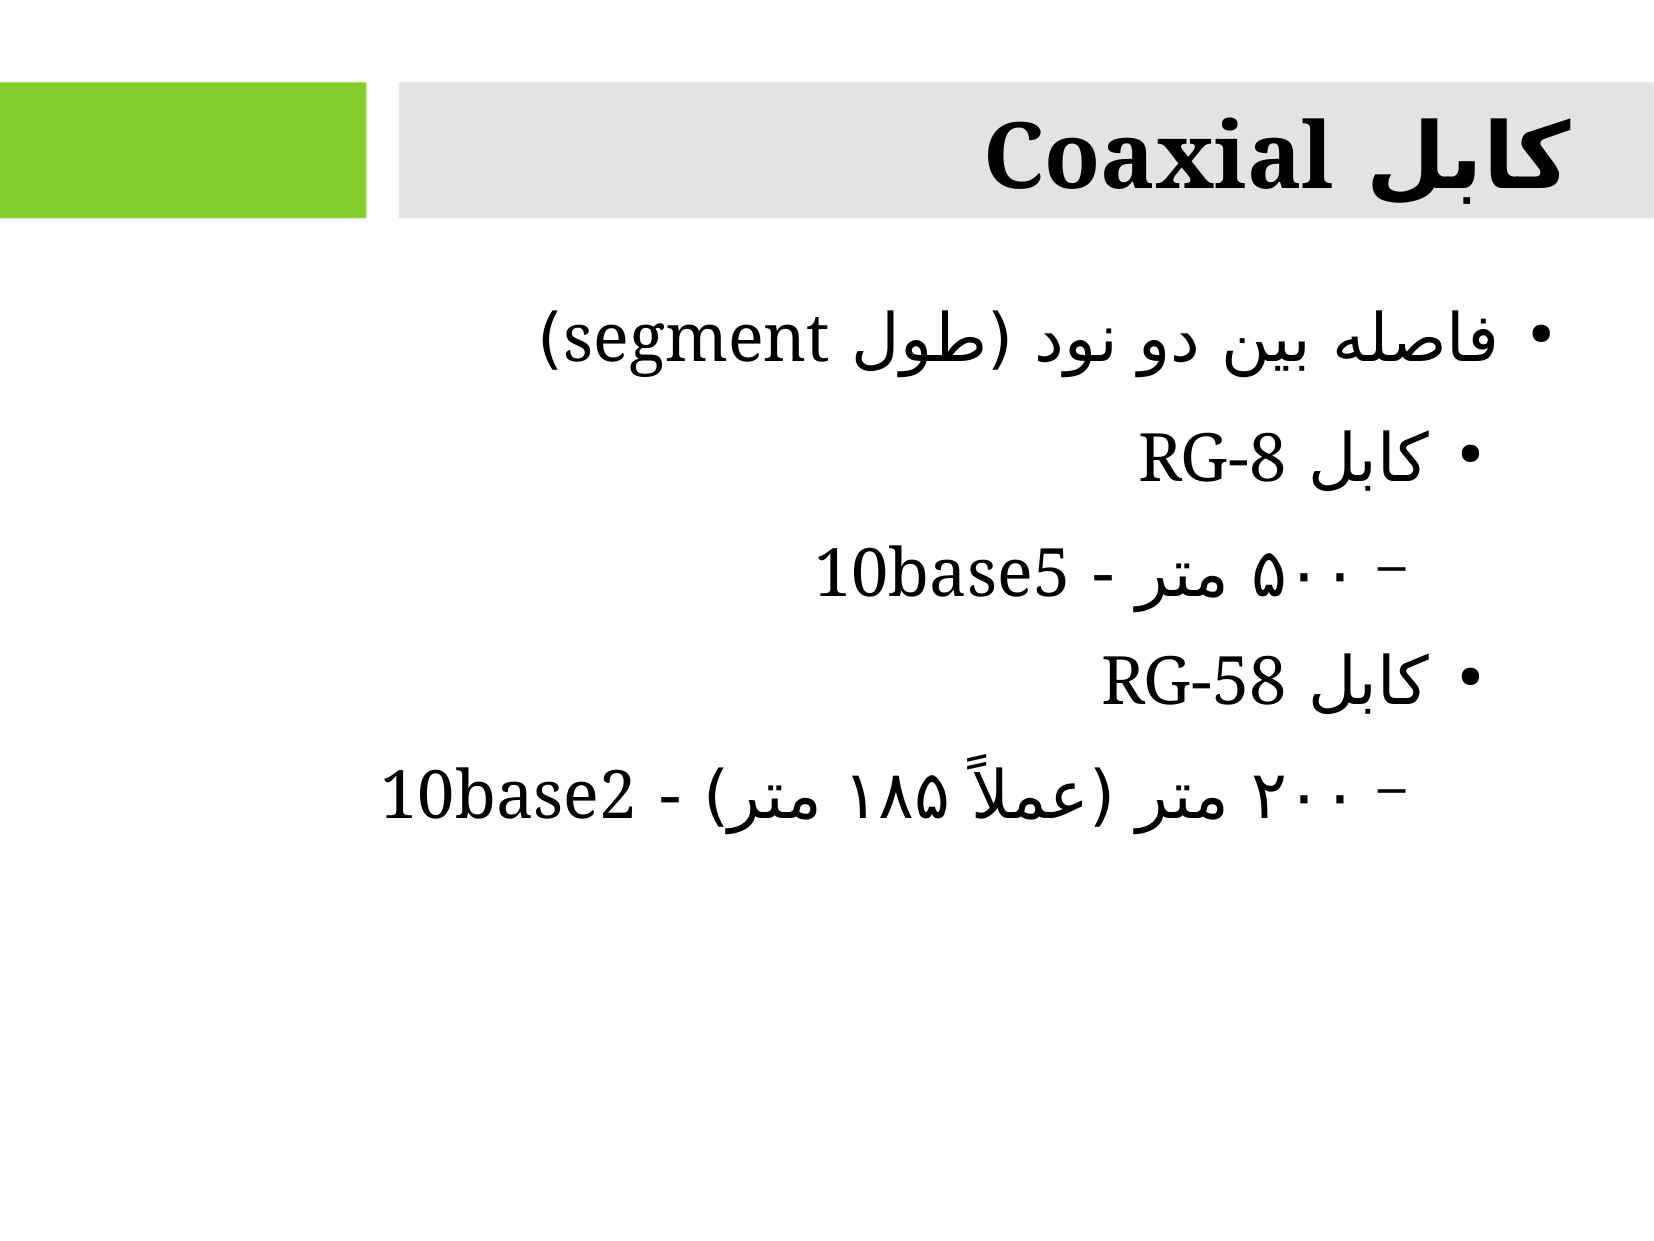

# کابل Coaxial
فاصله بین دو نود (طول segment)
کابل RG-8
۵۰۰ متر - 10base5
کابل RG-58
۲۰۰ متر (عملاً ۱۸۵ متر) - 10base2